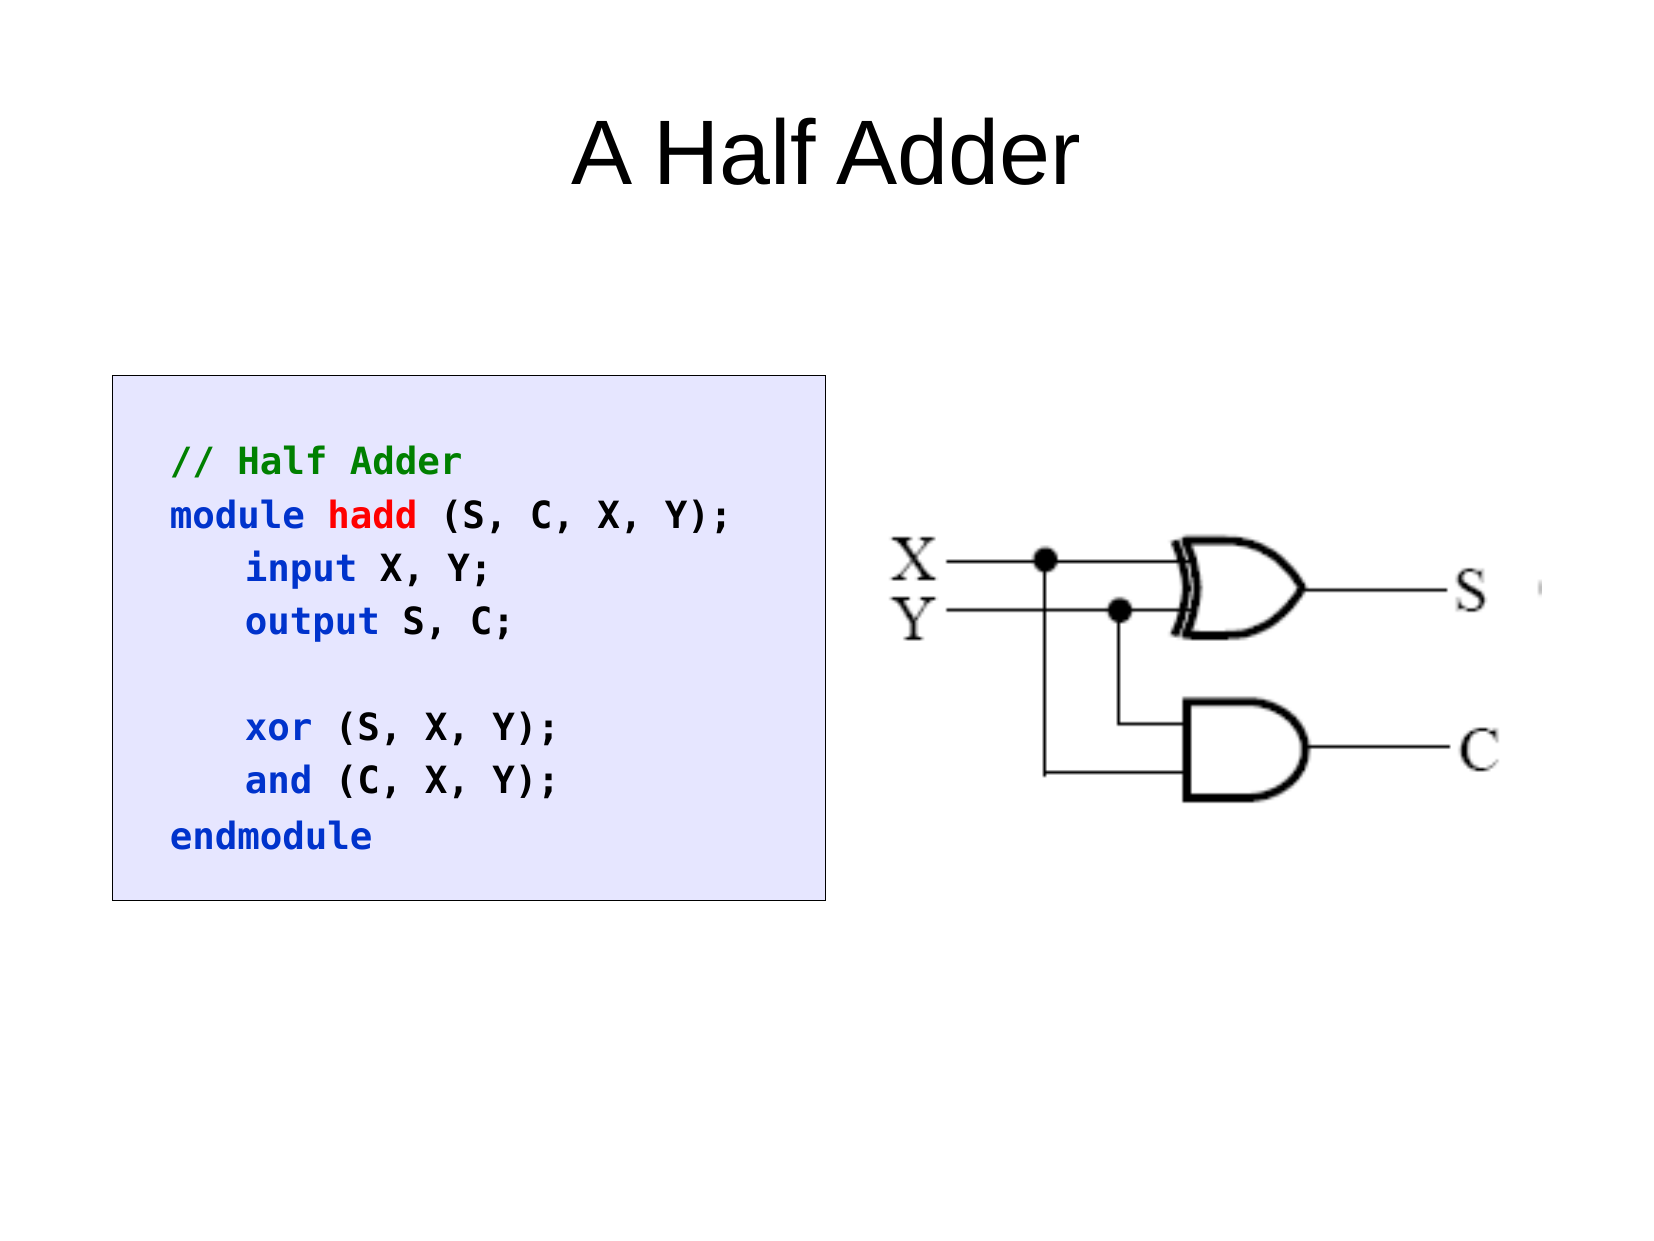

# A Half Adder
// Half Adder
module hadd (S, C, X, Y);
input X, Y;
output S, C;
xor (S, X, Y);
and (C, X, Y);
endmodule